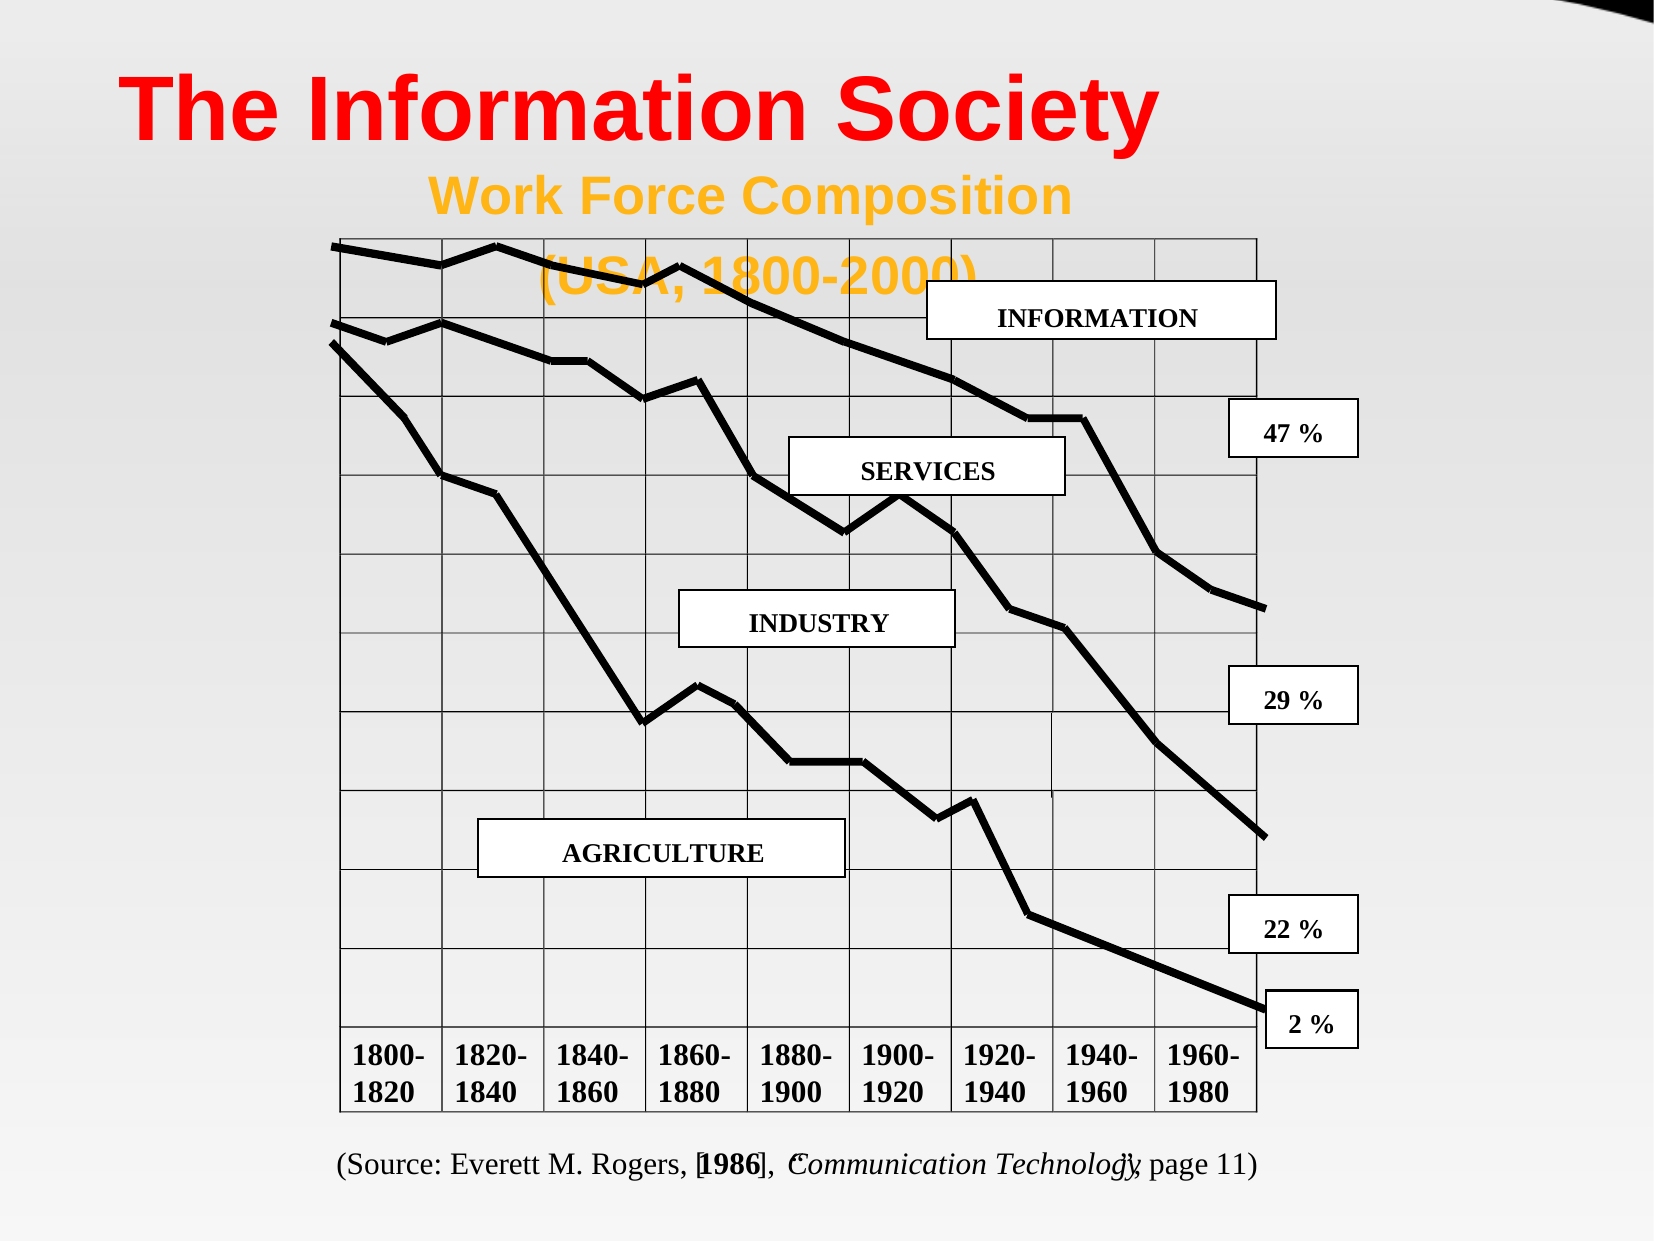

# The Information Society
Work Force Composition
(USA, 1800-2000)
 INFORMATION
47 %
SERVICES
INDUSTRY
29 %
AGRICULTURE
22 %
2 %
1800-
1820-
1840-
1860-
1880-
1900-
1920-
1940-
1960-
1820
1840
1860
1880
1900
1920
1940
1960
1980
1986
(Source: Everett M. Rogers, [
], “
Communication Technology
”, page 11)‏